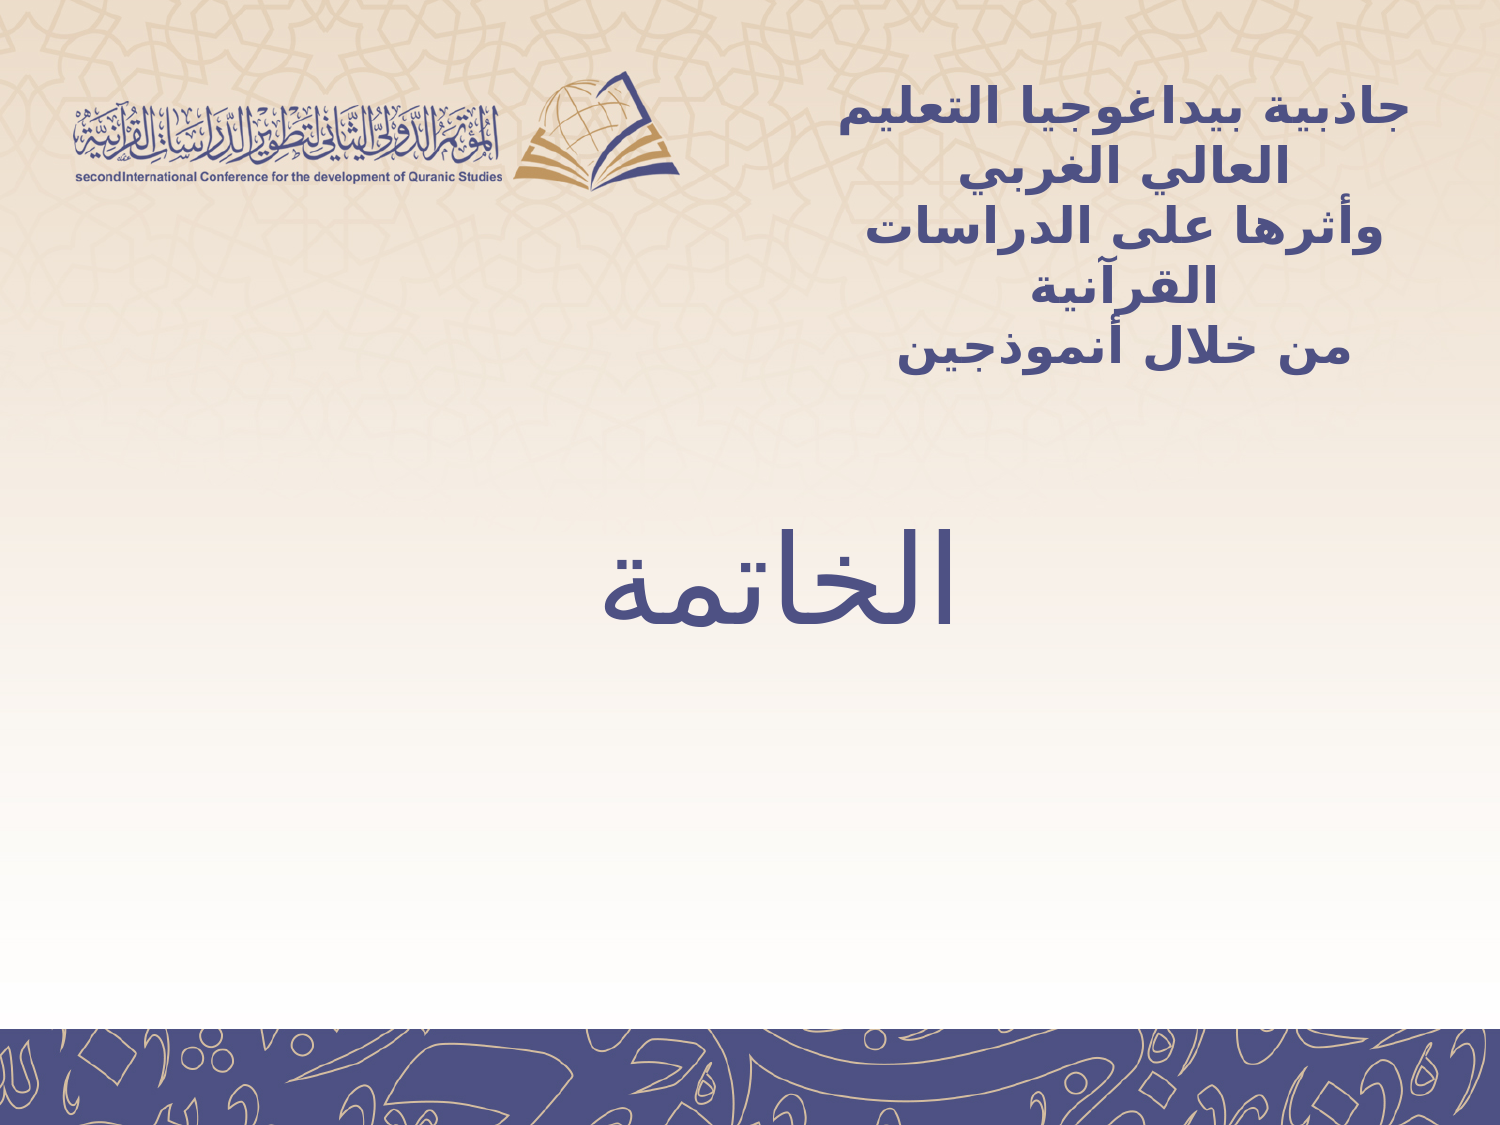

جاذبية بيداغوجيا التعليم العالي الغربي
وأثرها على الدراسات القرآنية
من خلال أنموذجين
الخاتمة